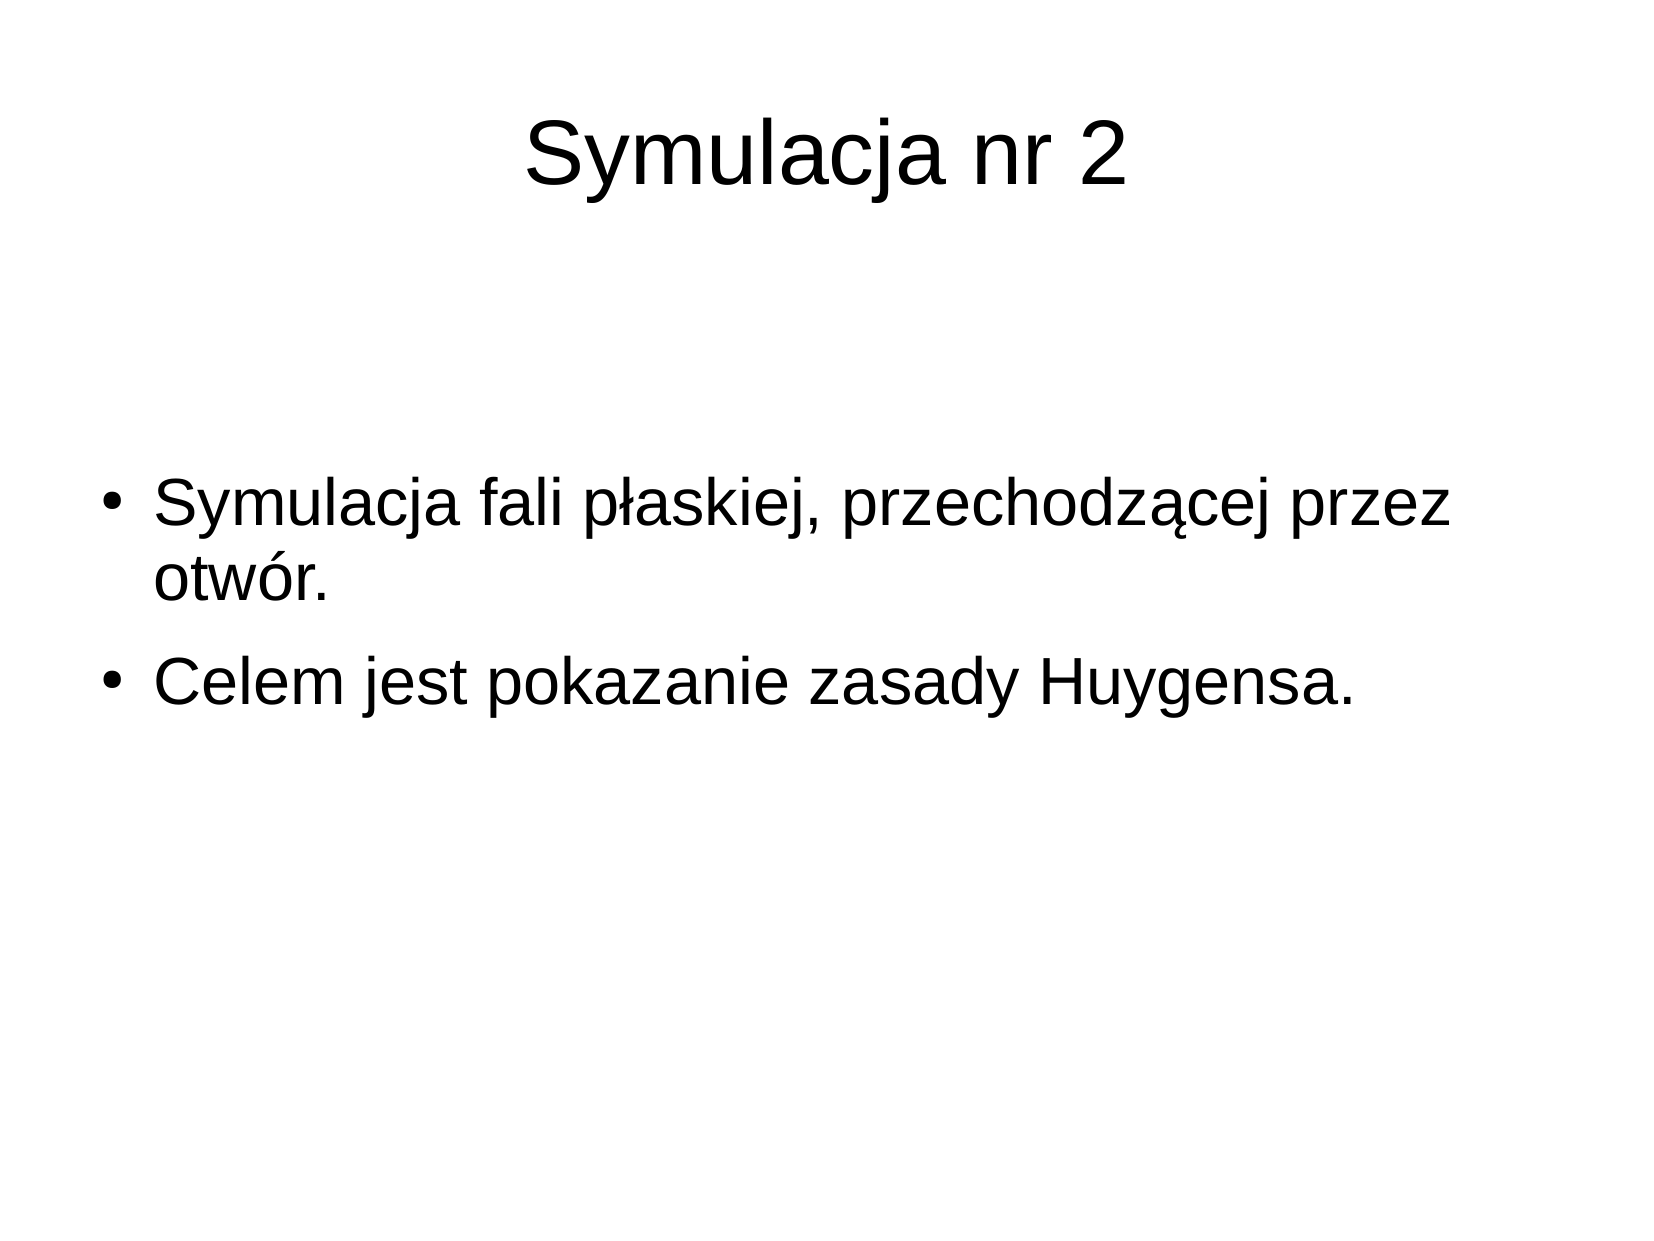

# Symulacja nr 2
Symulacja fali płaskiej, przechodzącej przez otwór.
Celem jest pokazanie zasady Huygensa.